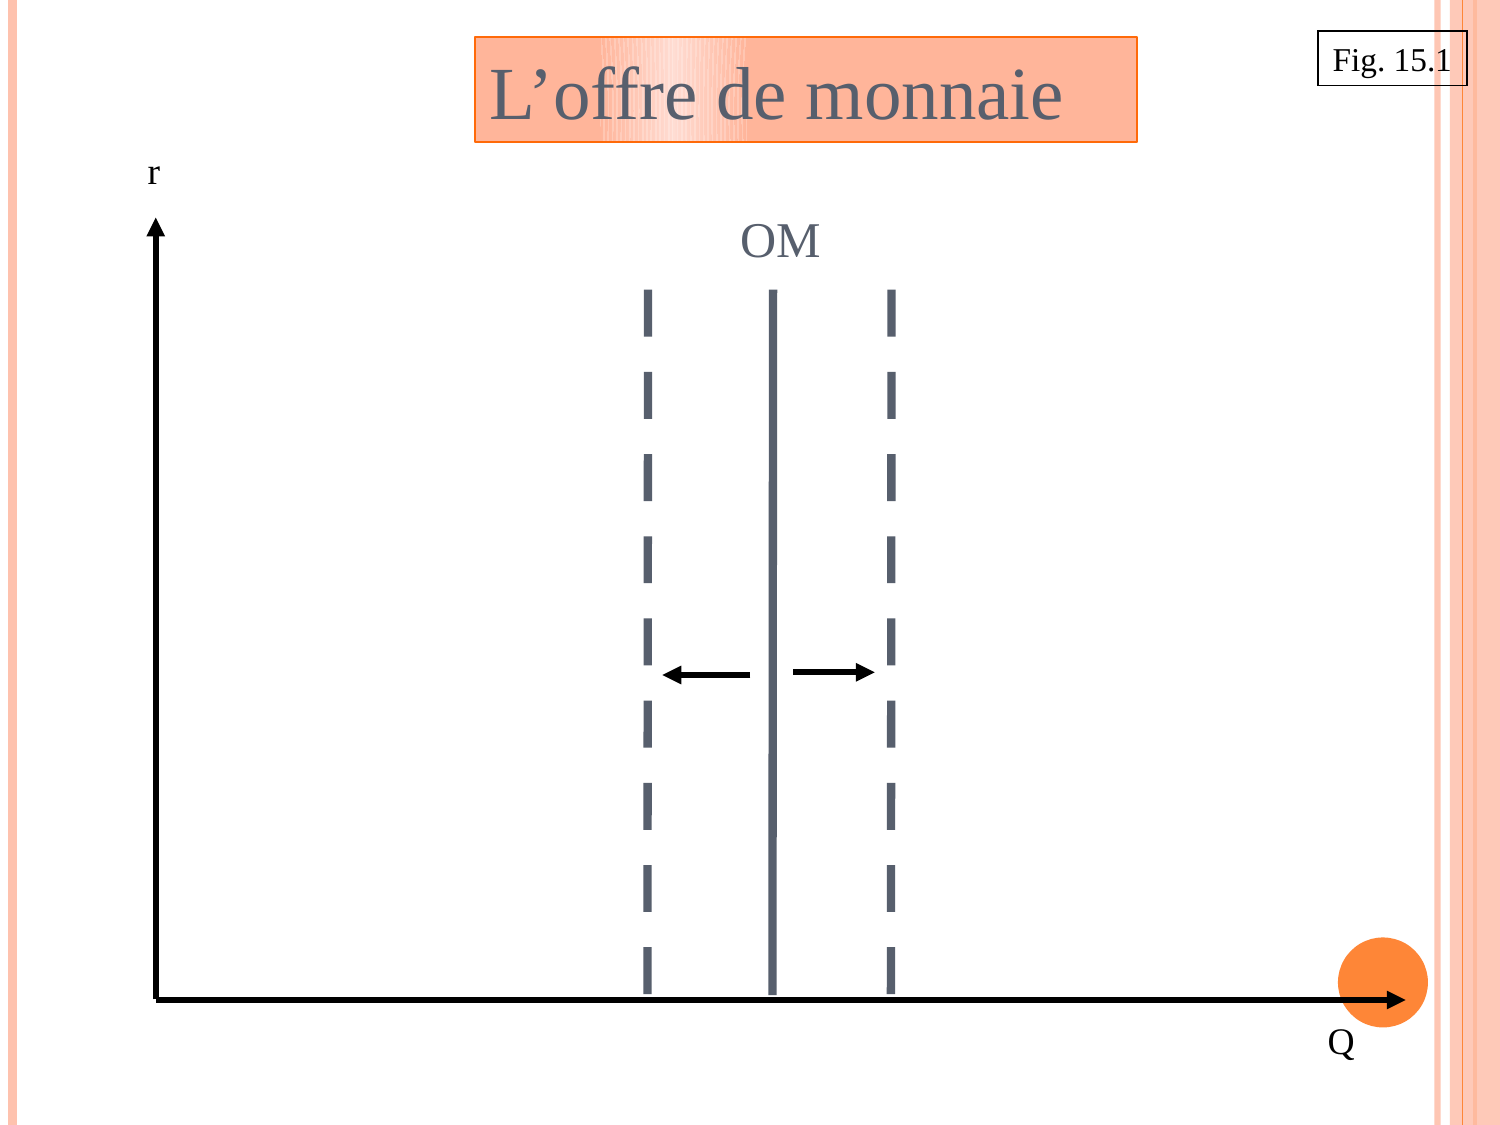

Fig. 15.1
L’offre de monnaie
r
Q
OM